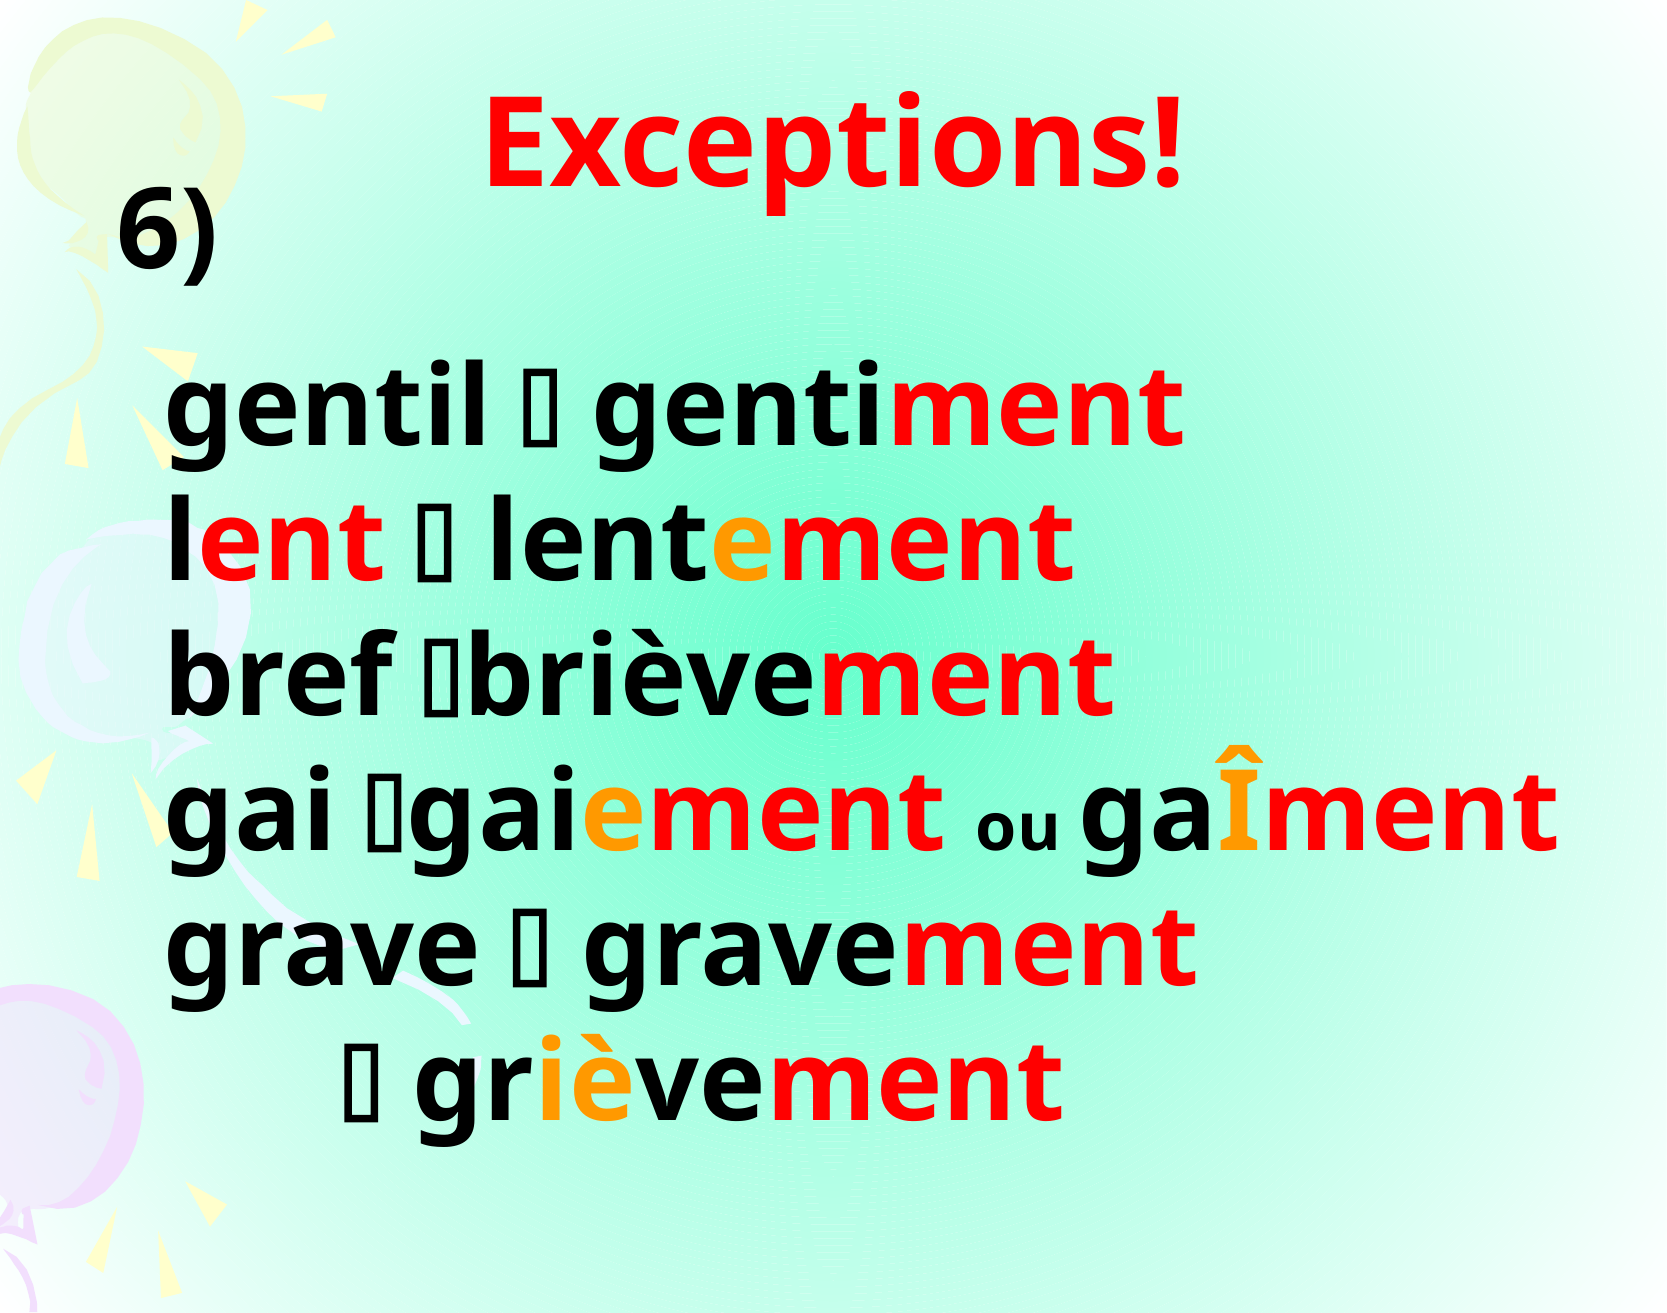

Exceptions!
6)
gentil  gentiment
lent  lentement
bref brièvement
gai gaiement ou gaÎment
grave  gravement
		  grièvement